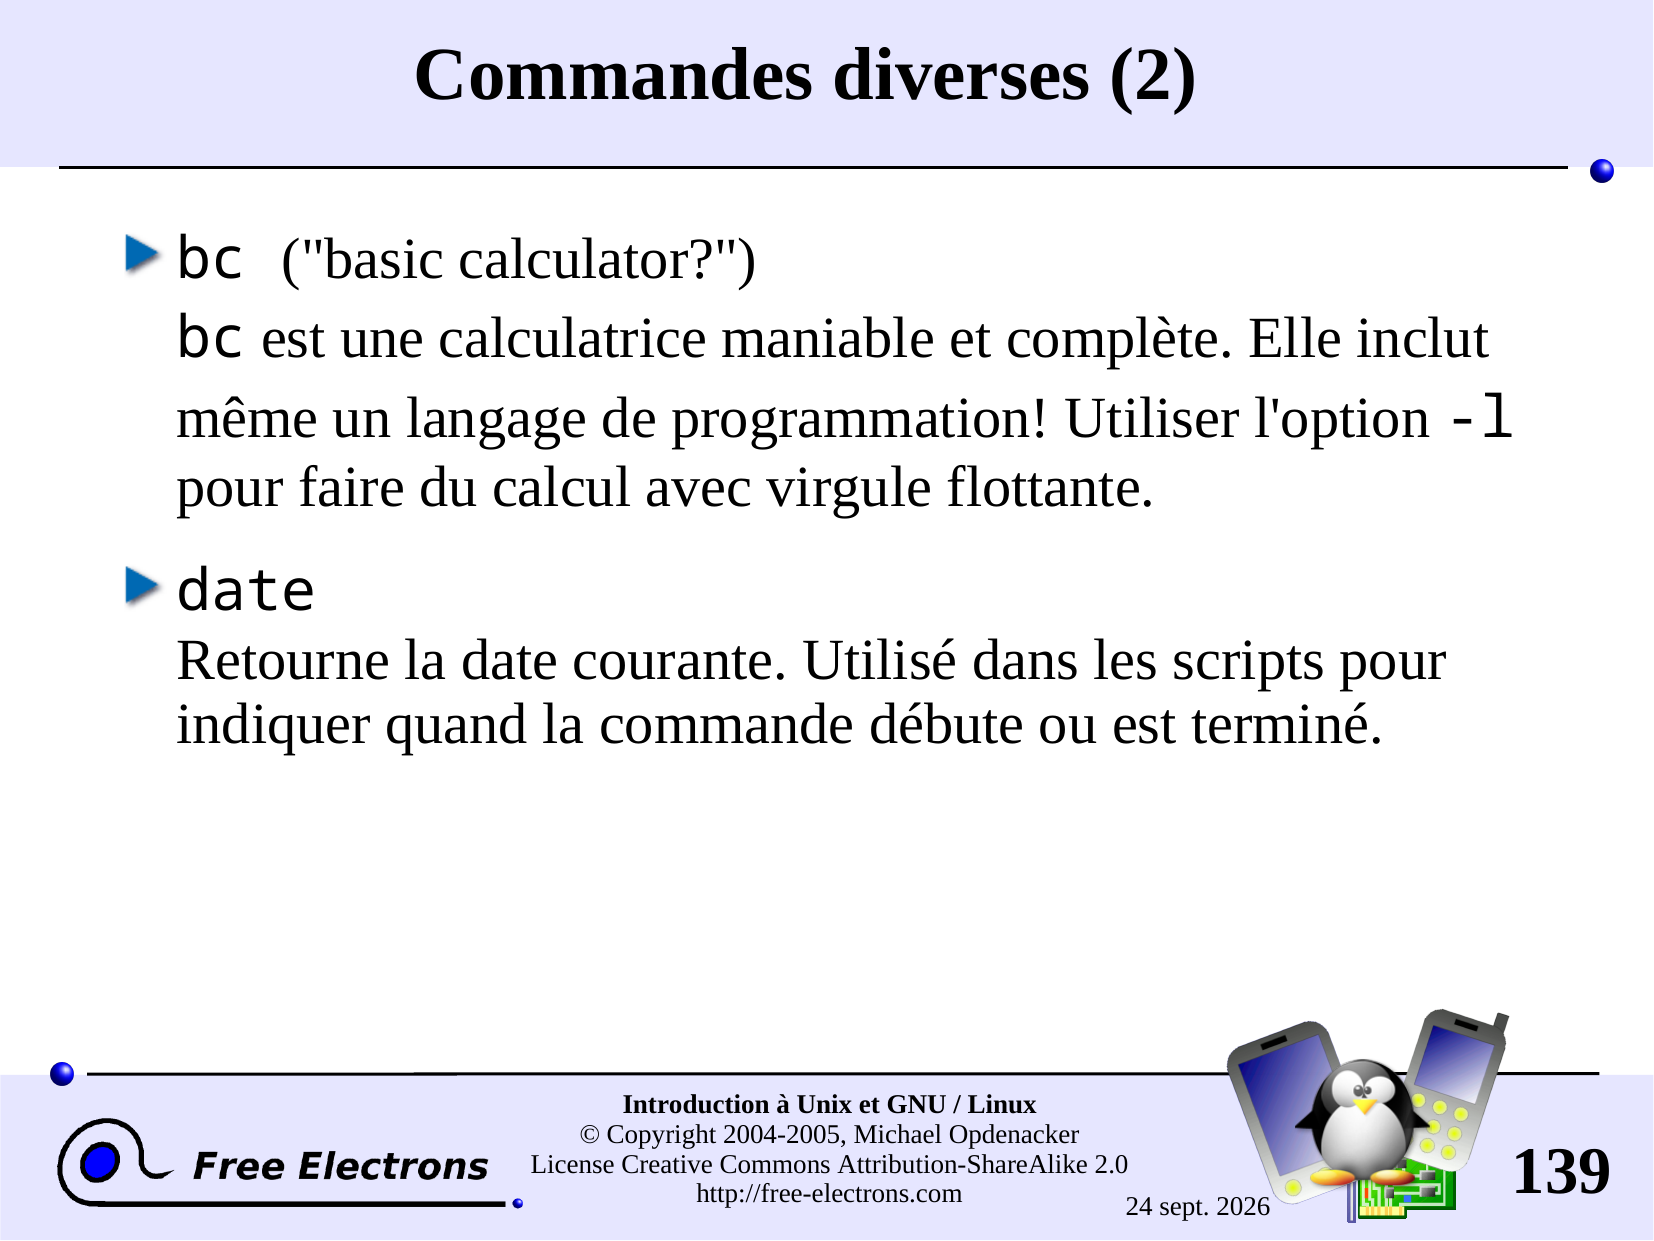

# Commandes diverses (2)
bc ("basic calculator?")
bc est une calculatrice maniable et complète. Elle inclut même un langage de programmation! Utiliser l'option -l pour faire du calcul avec virgule flottante.
date
Retourne la date courante. Utilisé dans les scripts pour indiquer quand la commande débute ou est terminé.